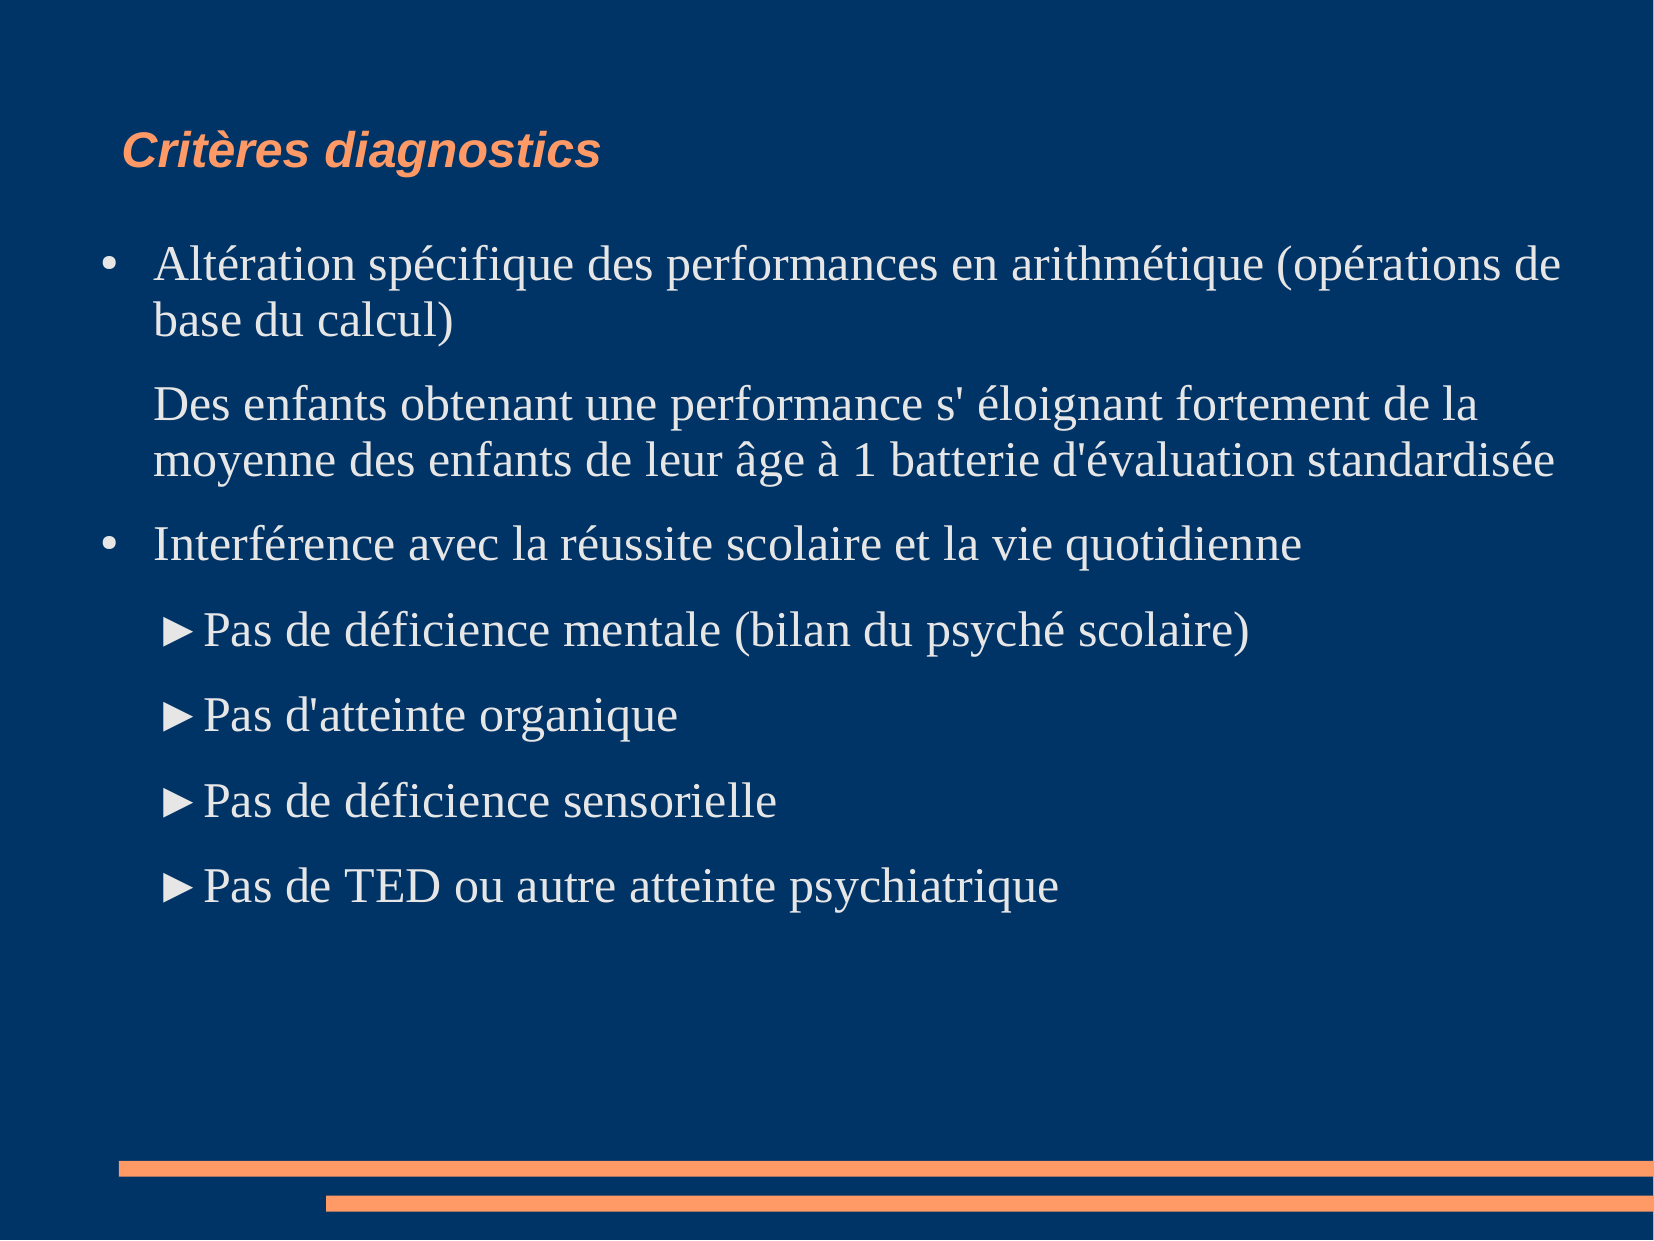

# Critères diagnostics
Altération spécifique des performances en arithmétique (opérations de base du calcul)
Des enfants obtenant une performance s' éloignant fortement de la moyenne des enfants de leur âge à 1 batterie d'évaluation standardisée
Interférence avec la réussite scolaire et la vie quotidienne
►Pas de déficience mentale (bilan du psyché scolaire)
►Pas d'atteinte organique
►Pas de déficience sensorielle
►Pas de TED ou autre atteinte psychiatrique